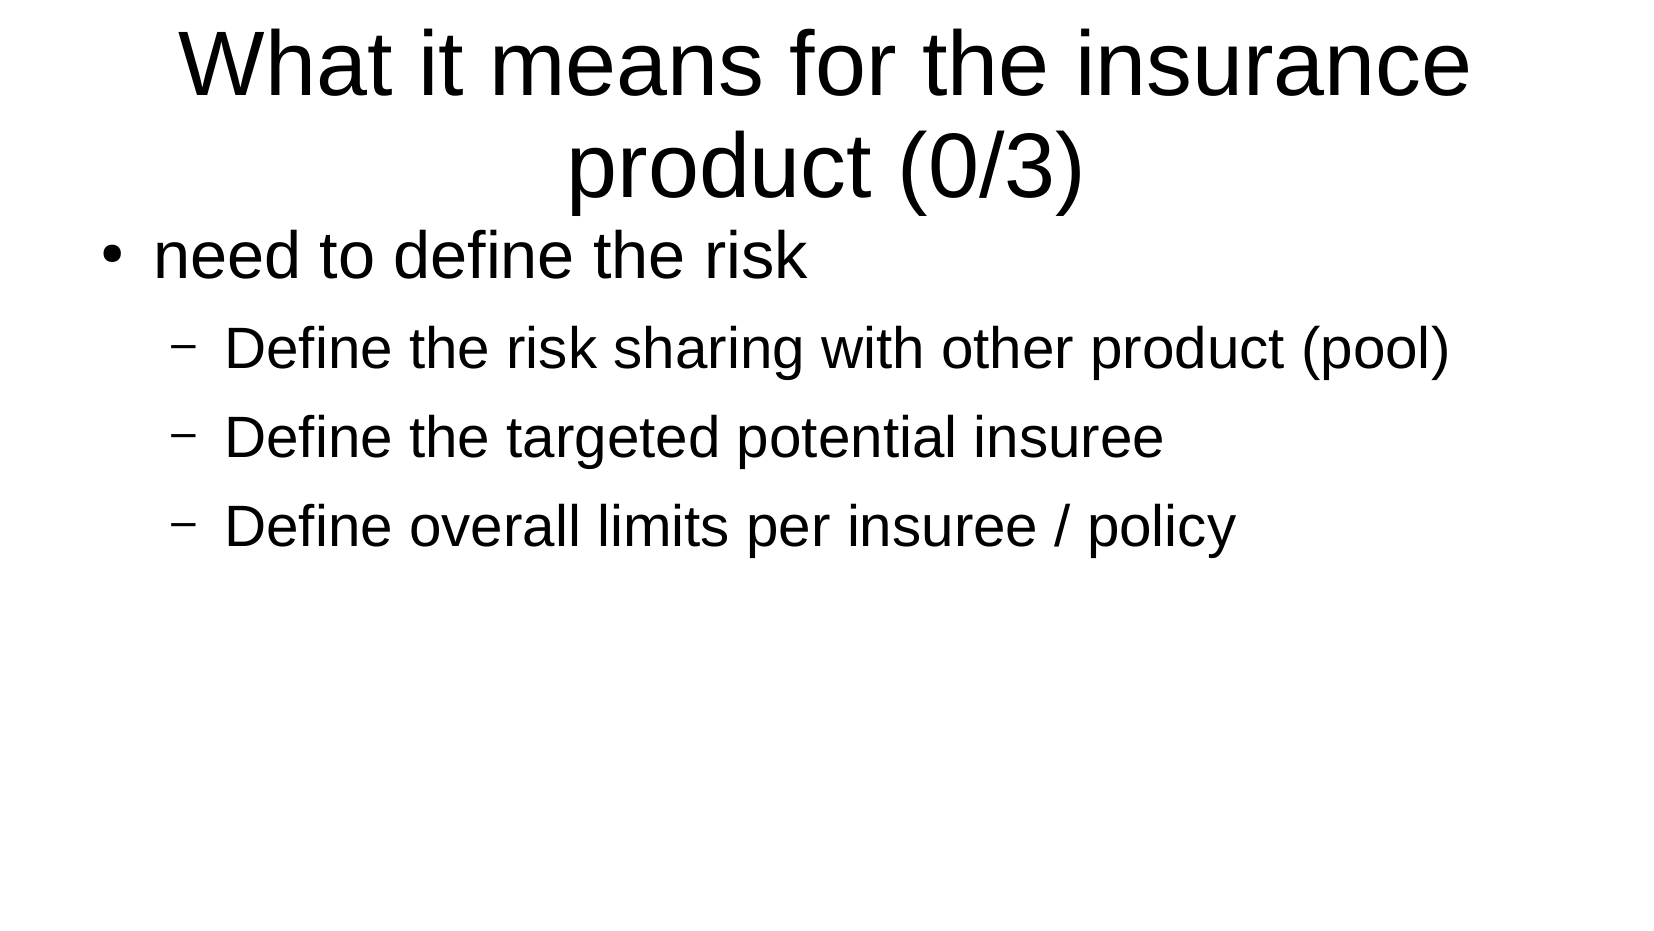

# What it means for the insurance product (0/3)
need to define the risk
Define the risk sharing with other product (pool)
Define the targeted potential insuree
Define overall limits per insuree / policy